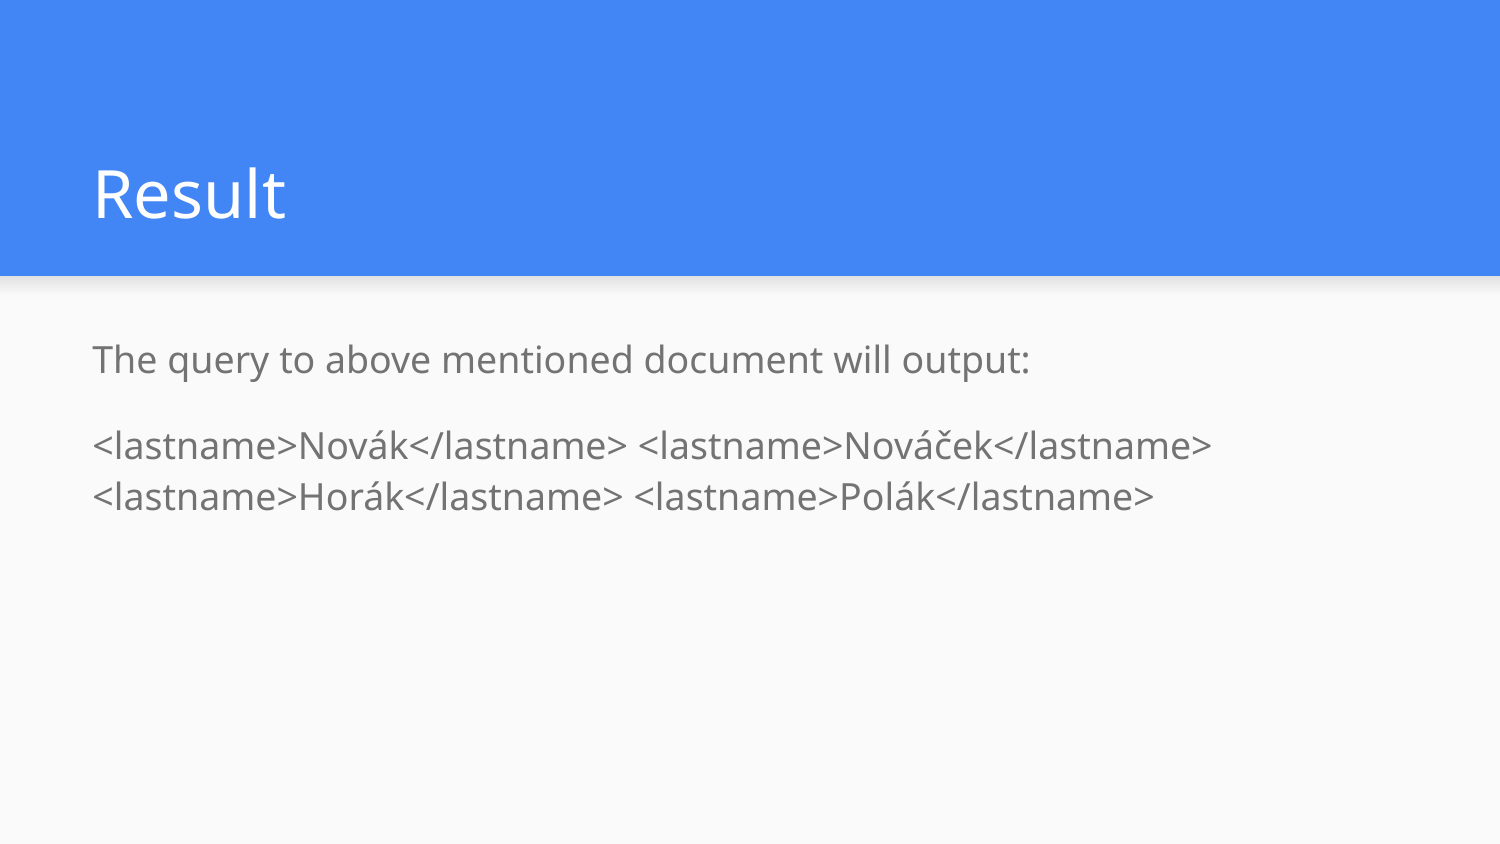

# Result
The query to above mentioned document will output:
<lastname>Novák</lastname> <lastname>Nováček</lastname>
<lastname>Horák</lastname> <lastname>Polák</lastname>